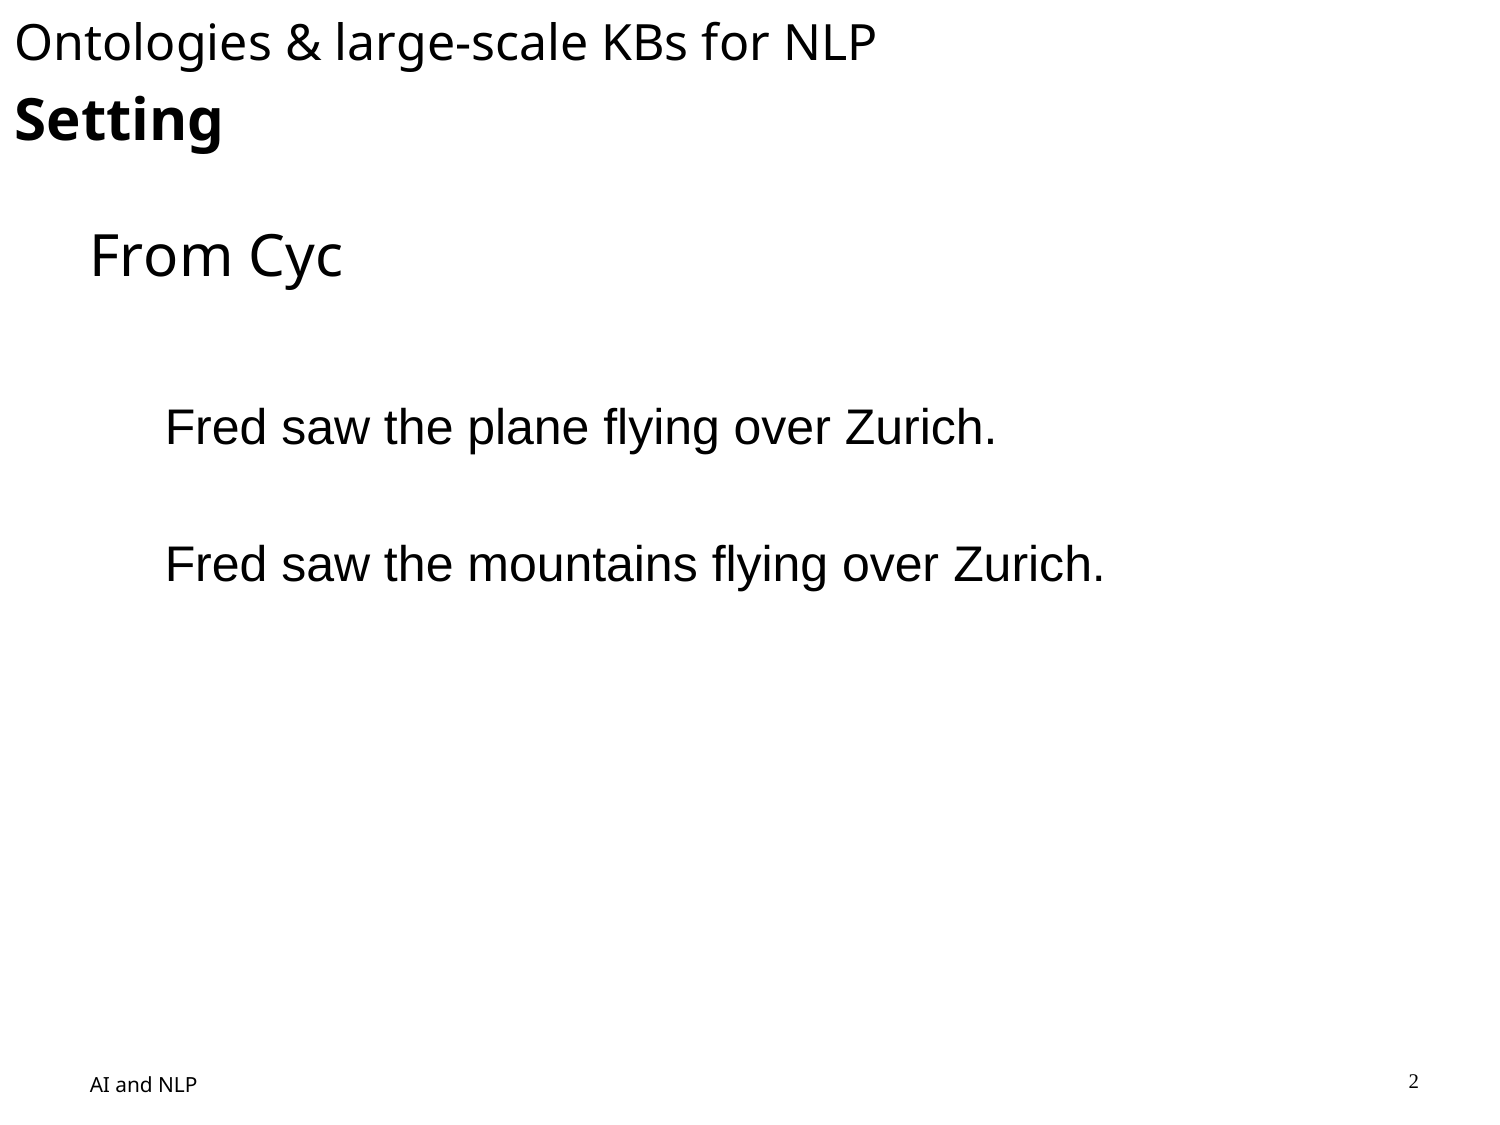

# Ontologies & large-scale KBs for NLP Setting
From Cyc
Fred saw the plane flying over Zurich.
Fred saw the mountains flying over Zurich.
2